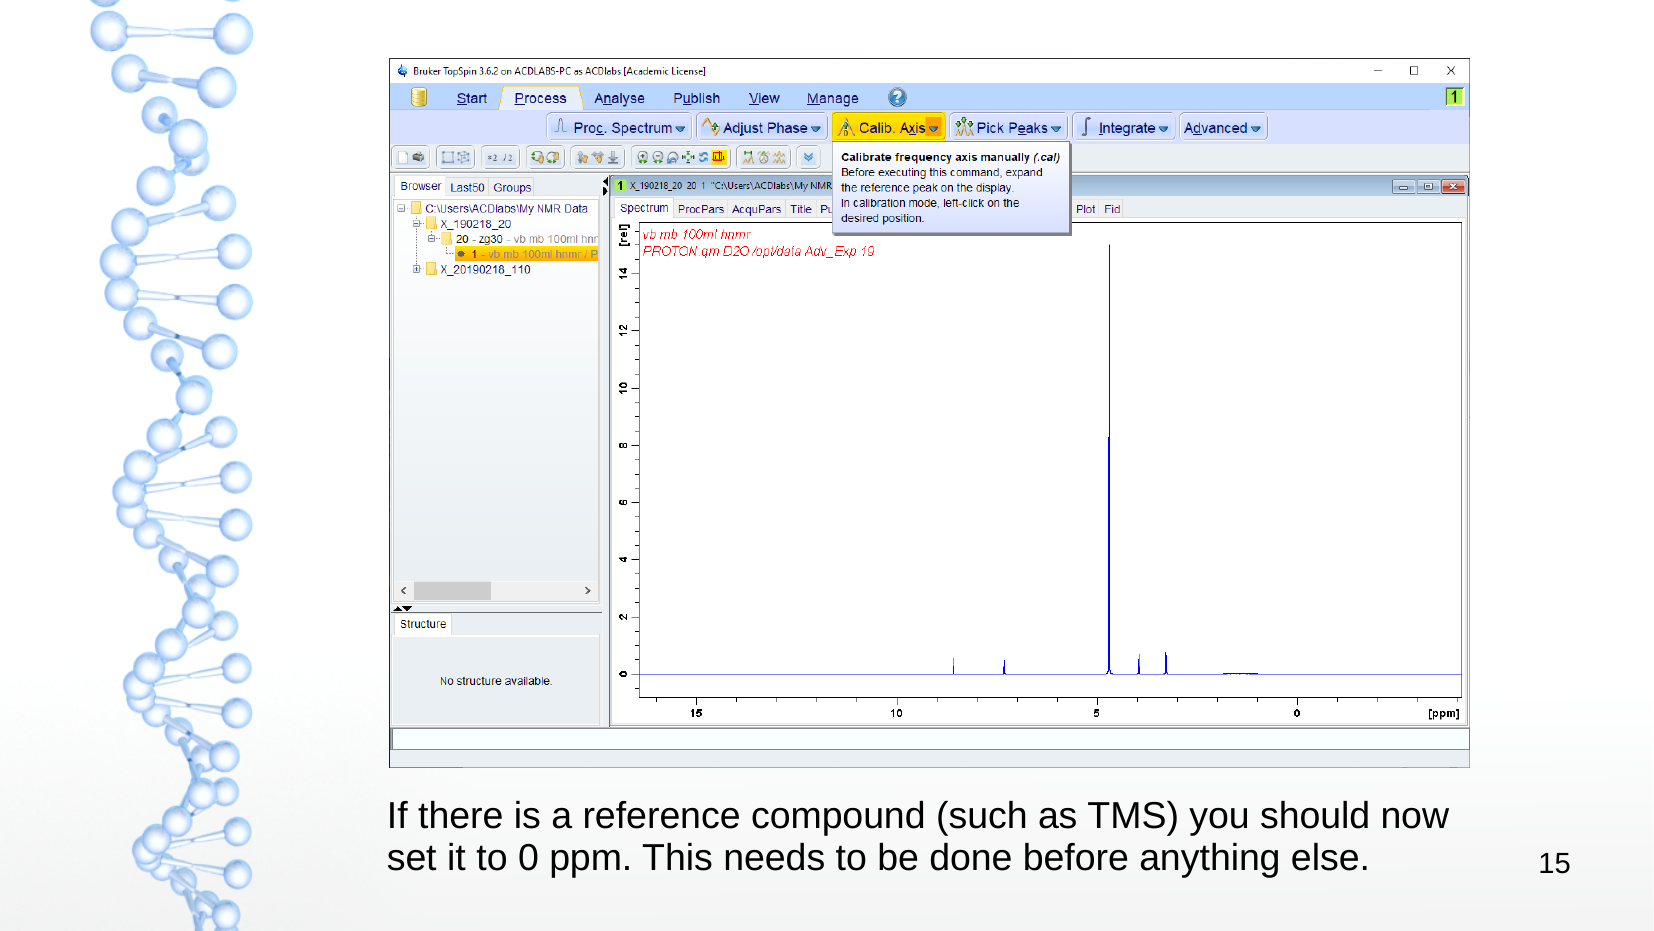

If there is a reference compound (such as TMS) you should now
set it to 0 ppm. This needs to be done before anything else.
15